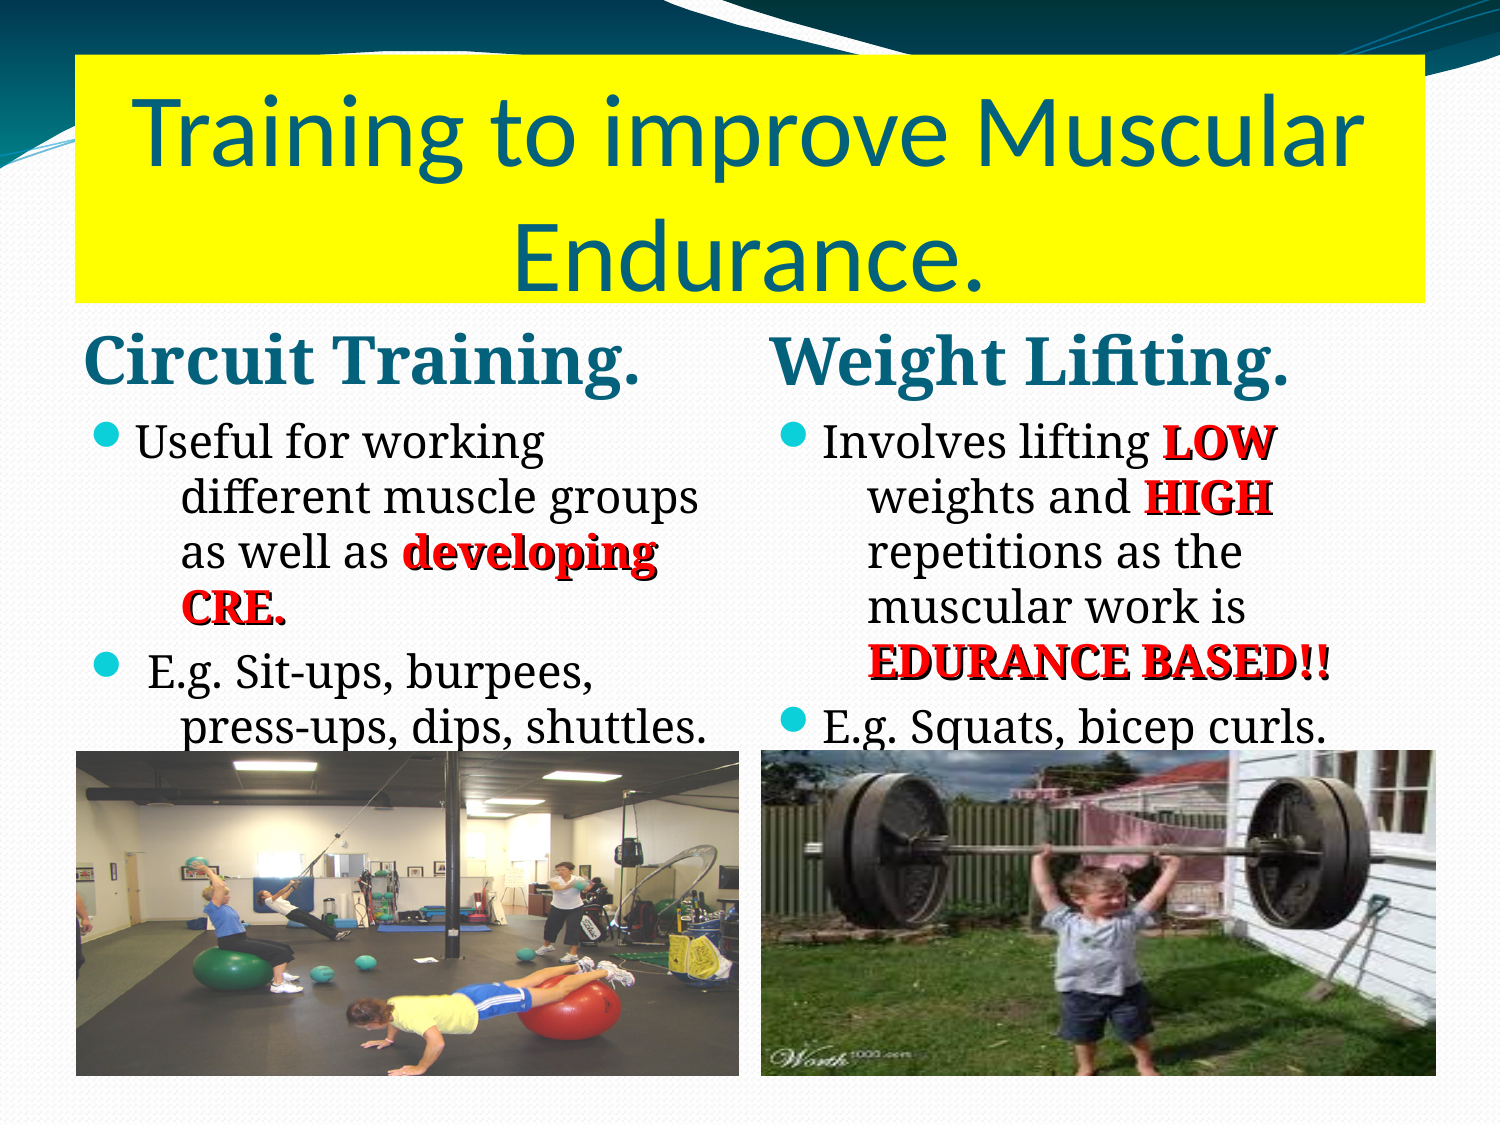

# Training to improve Muscular Endurance.
Circuit Training.
Weight Lifiting.
Useful for working different muscle groups as well as developing CRE.
 E.g. Sit-ups, burpees, press-ups, dips, shuttles.
Involves lifting LOW weights and HIGH repetitions as the muscular work is EDURANCE BASED!!
E.g. Squats, bicep curls.